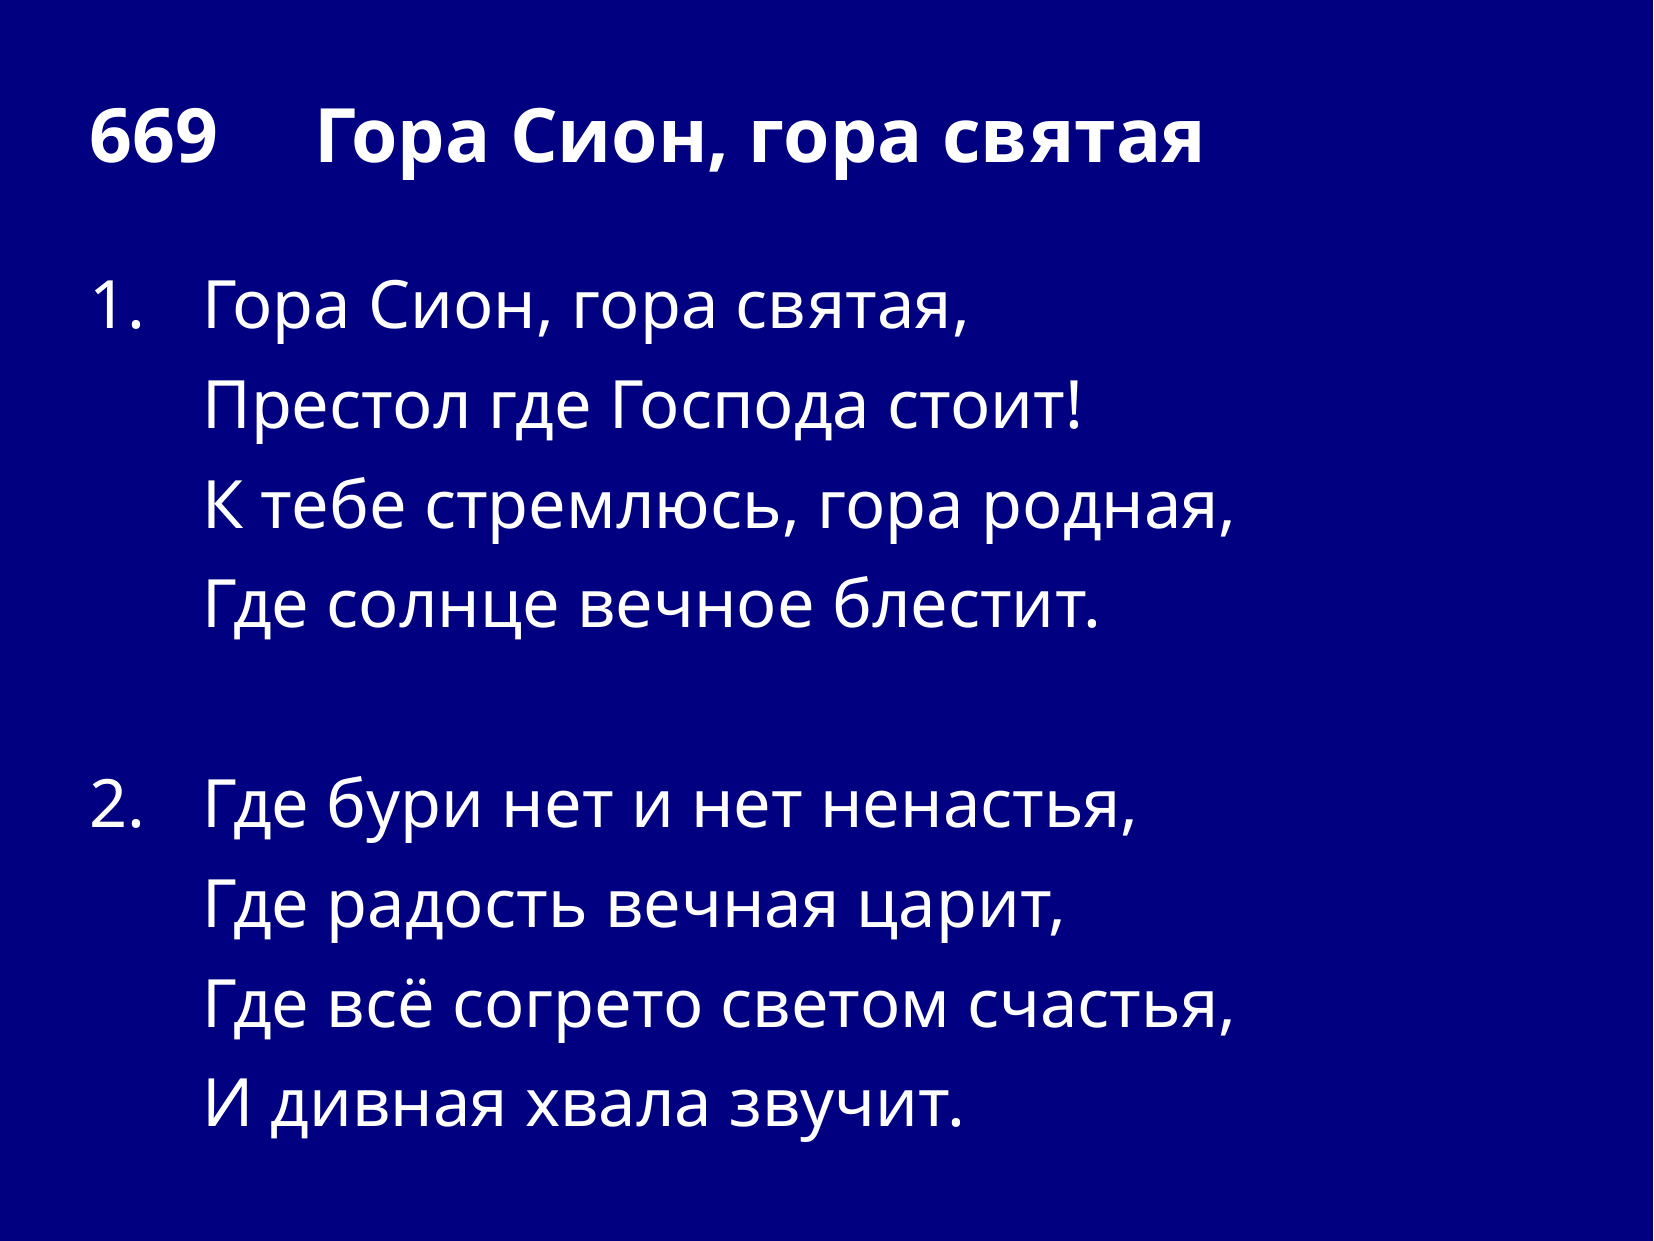

669	Гора Сион, гора святая
1.	Гора Сион, гора святая,
	Престол где Господа стоит!
	К тебе стремлюсь, гора родная,
	Где солнце вечное блестит.
2.	Где бури нет и нет ненастья,
	Где радость вечная царит,
	Где всё согрето светом счастья,
	И дивная хвала звучит.